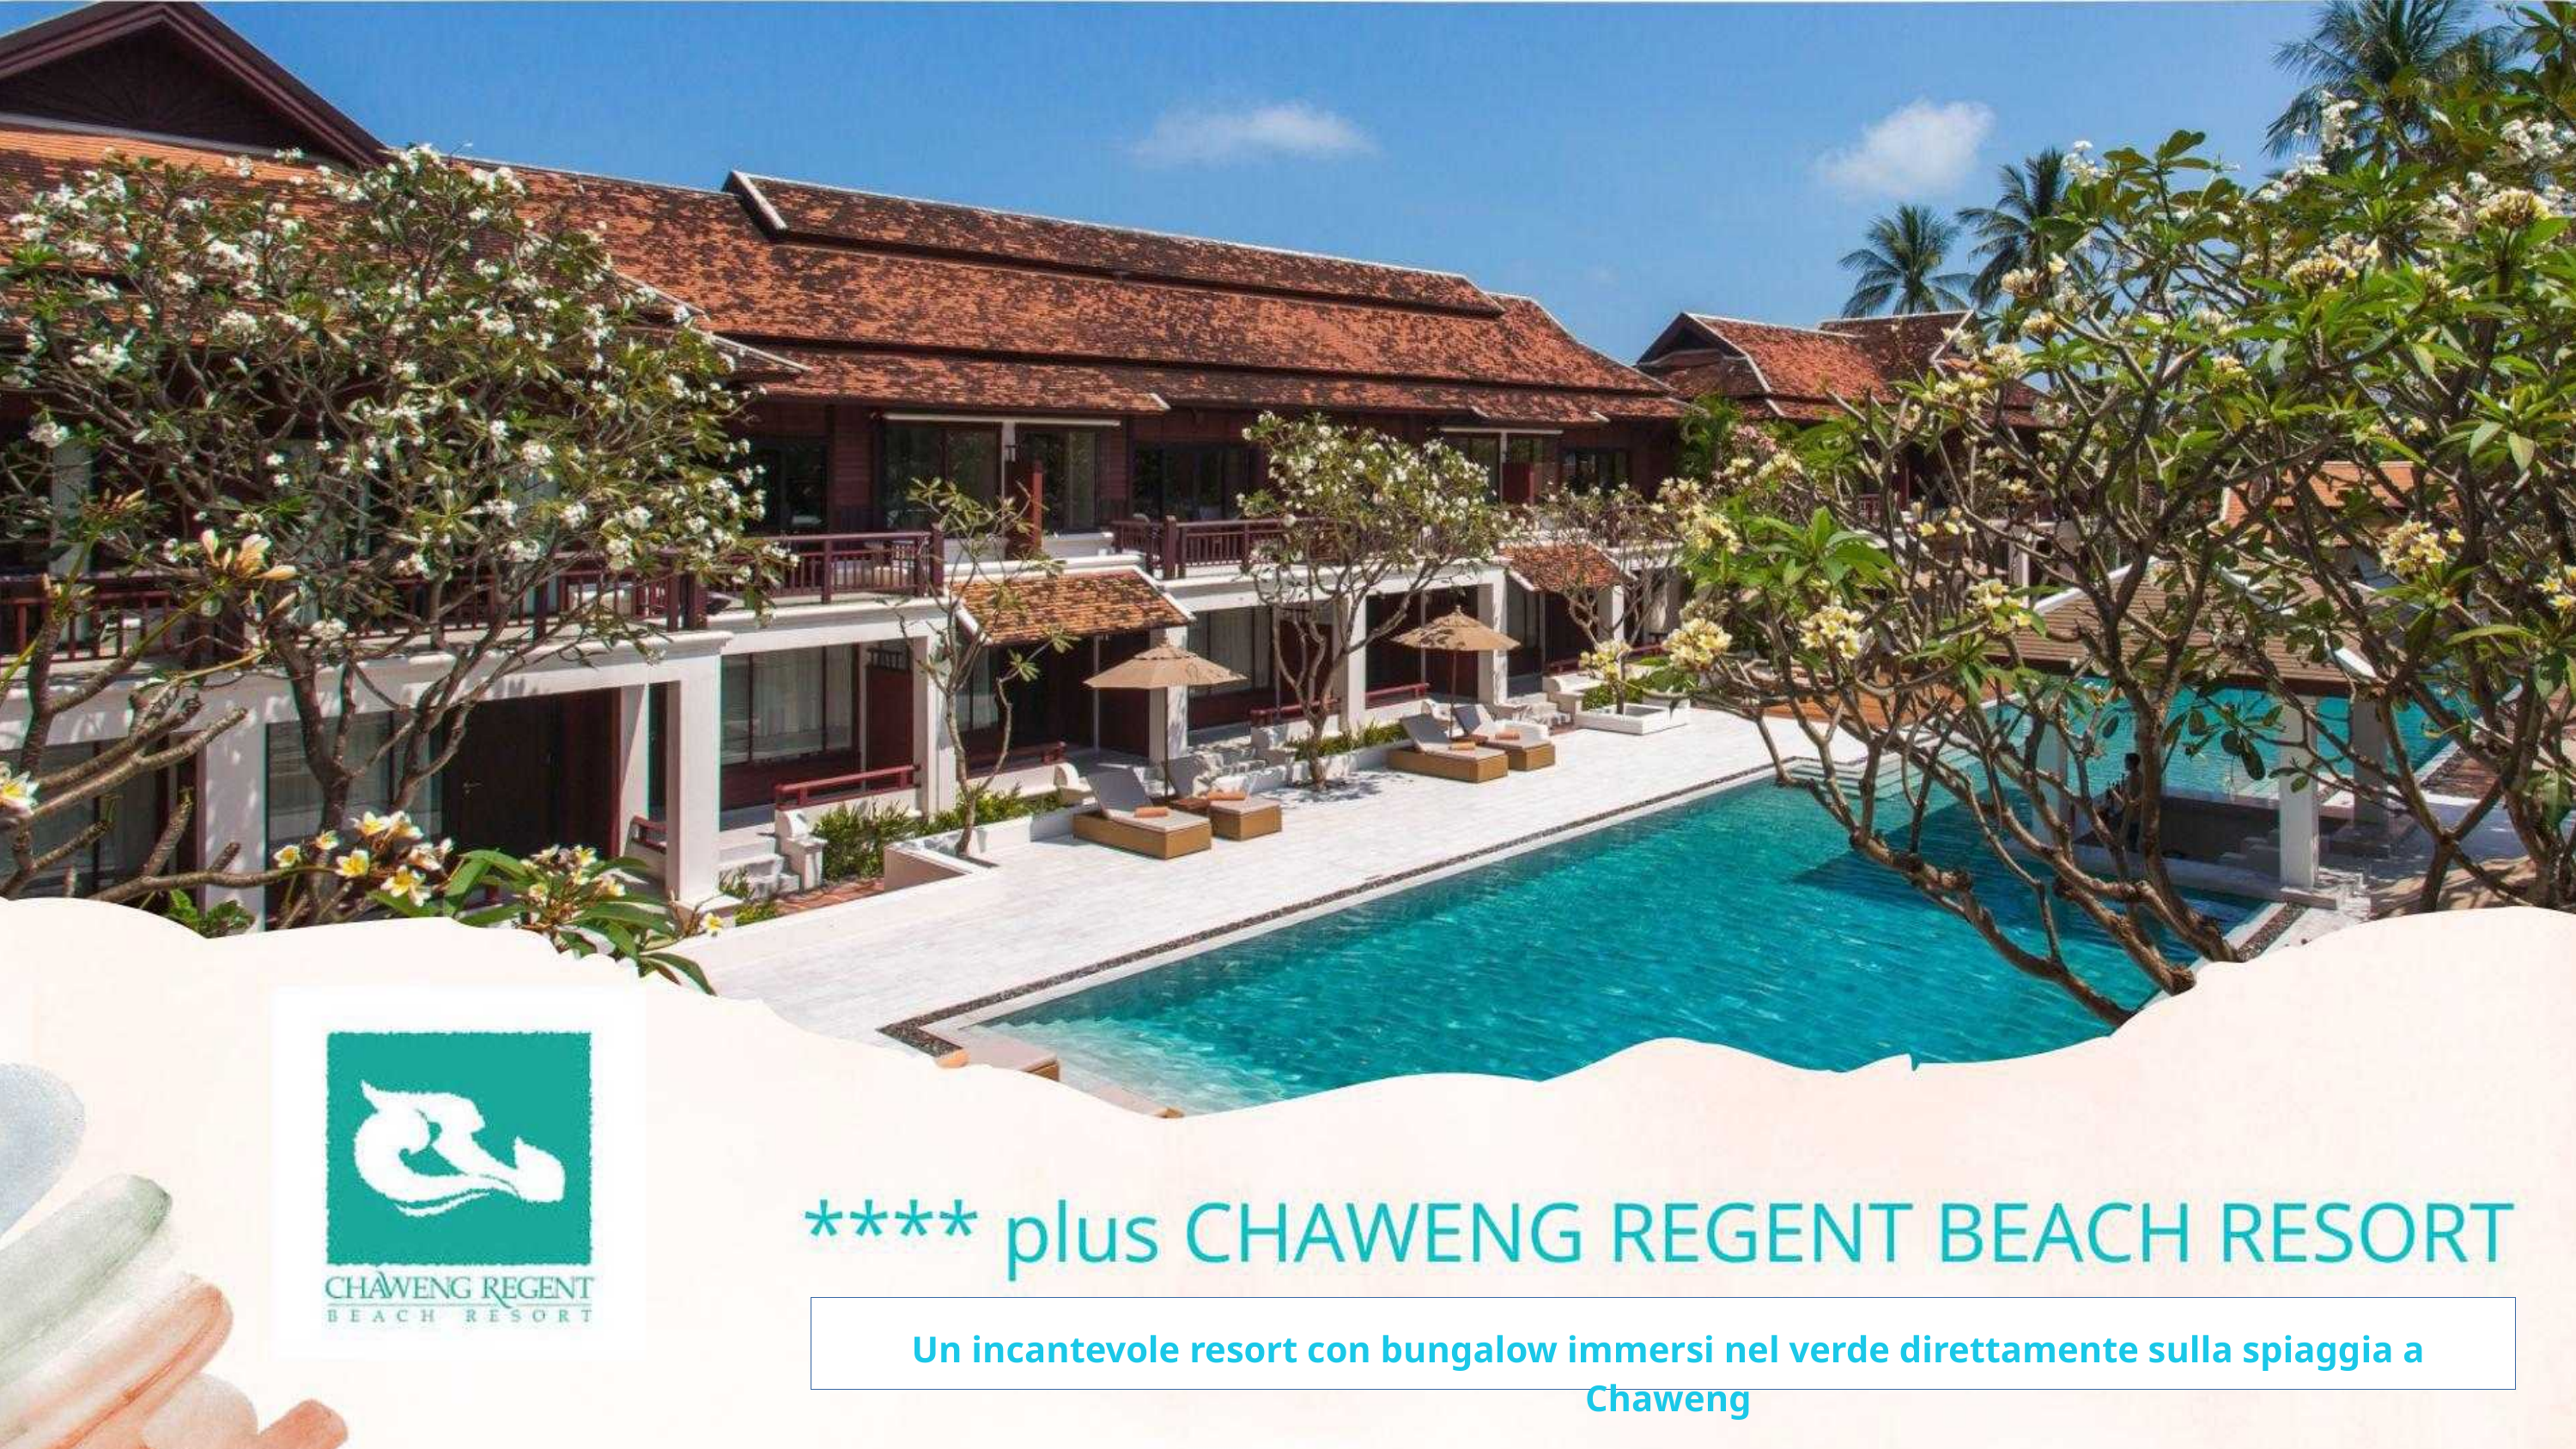

Un incantevole resort con bungalow immersi nel verde direttamente sulla spiaggia a Chaweng